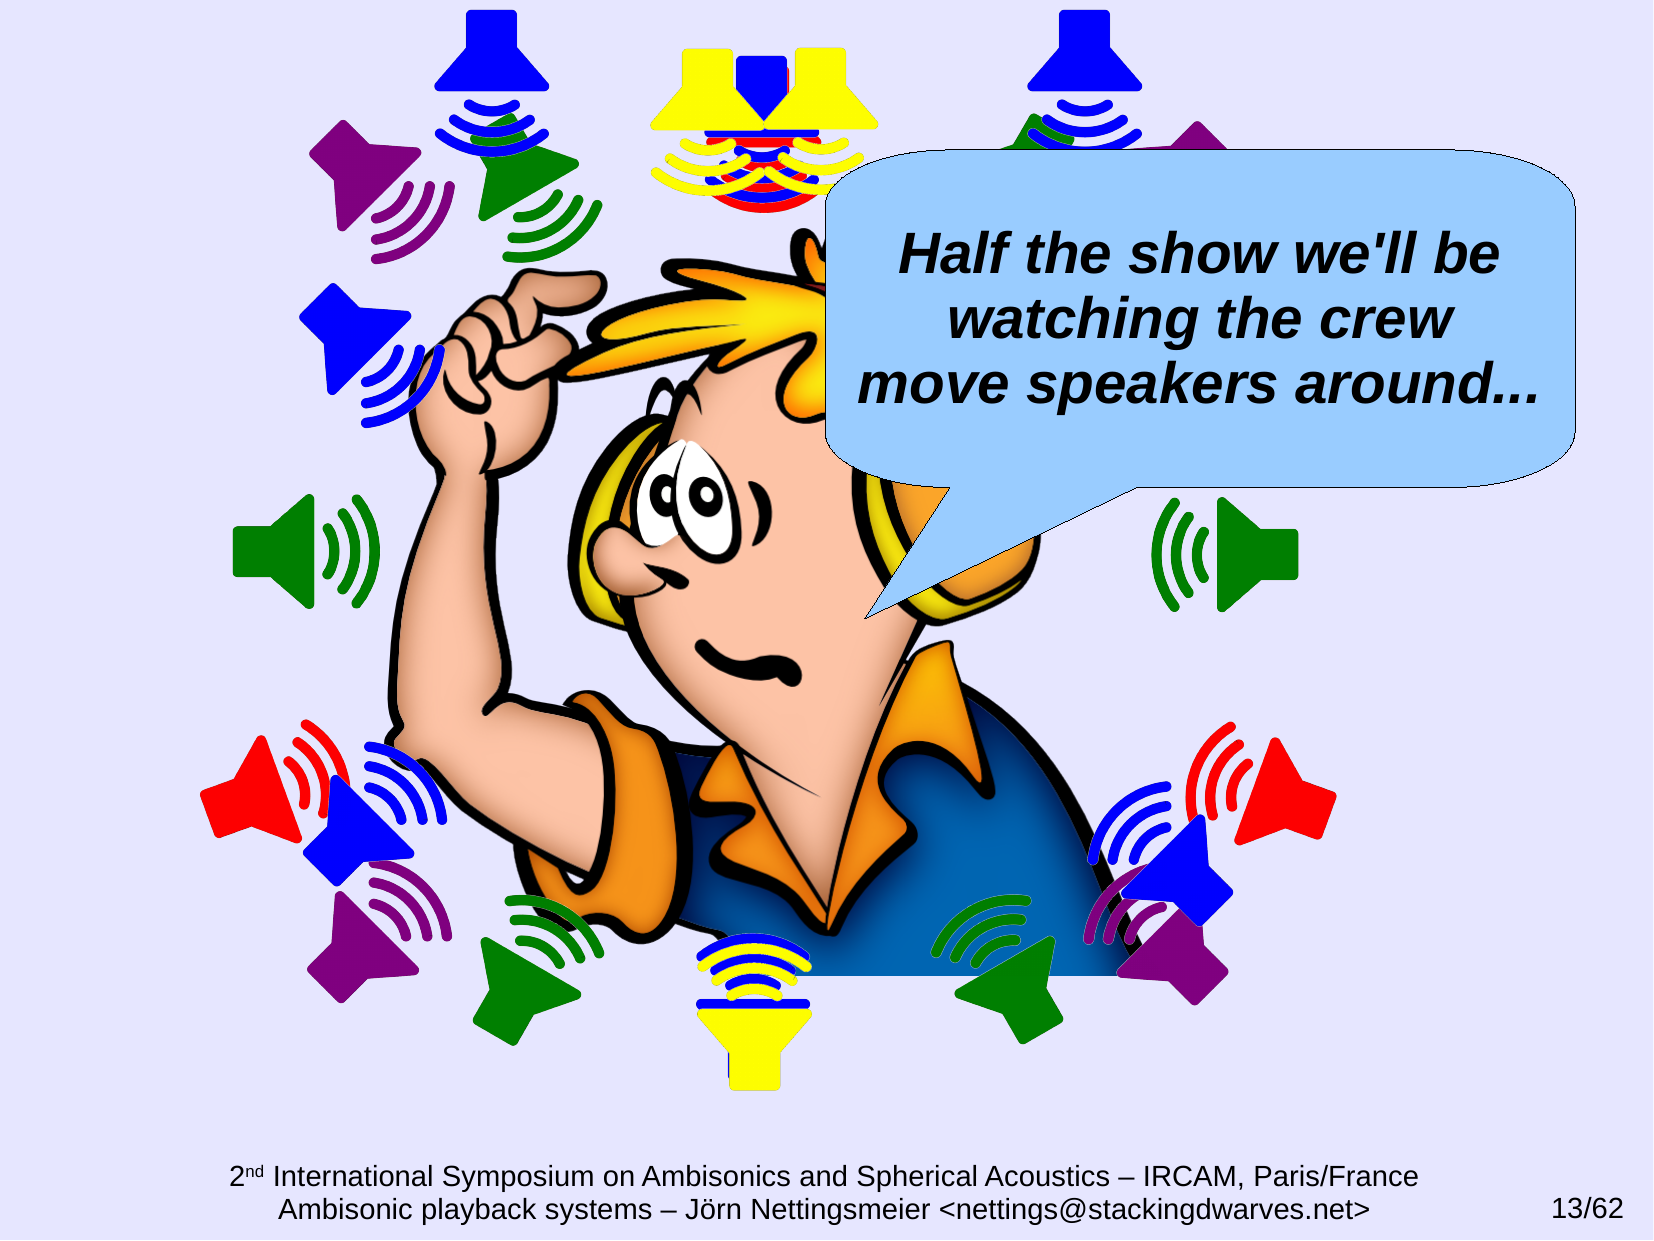

#
Half the show we'll be
watching the crew
move speakers around...